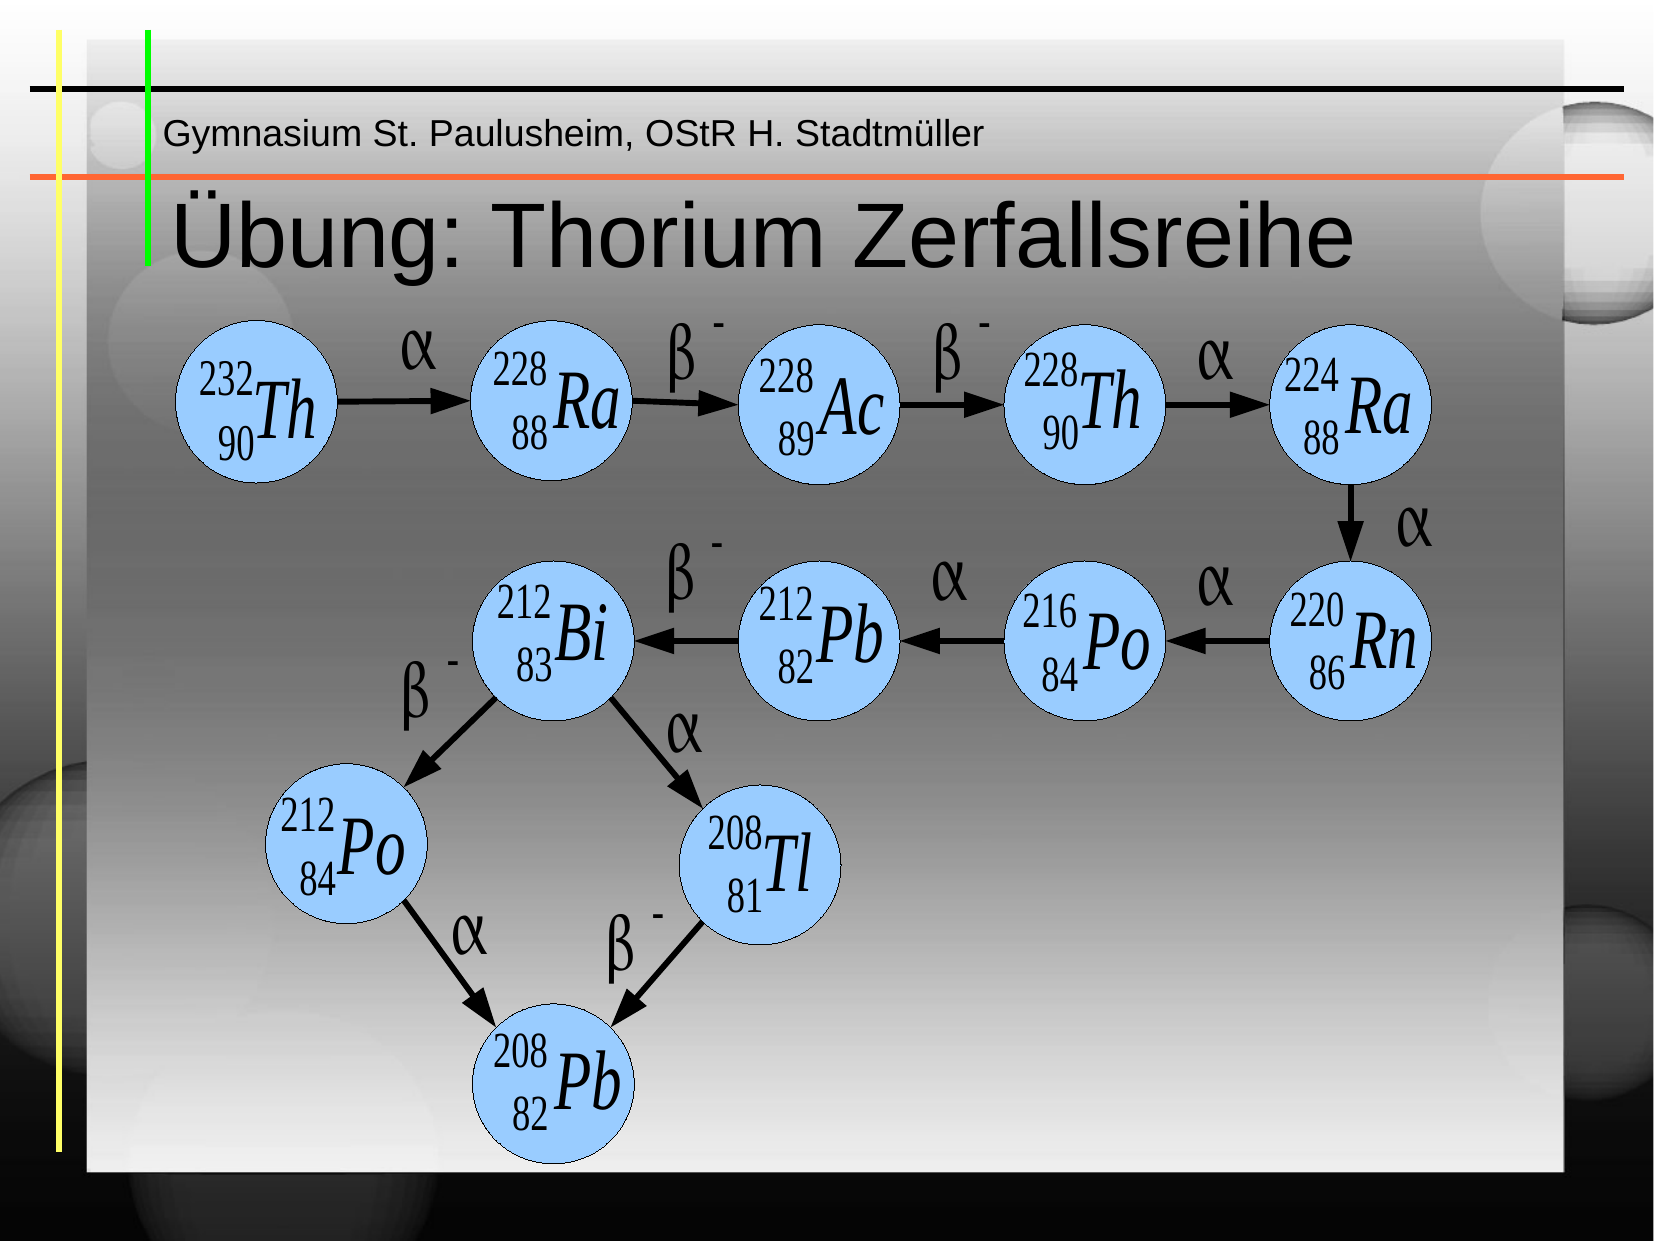

Gymnasium St. Paulusheim, OStR H. Stadtmüller
Übung: Thorium Zerfallsreihe